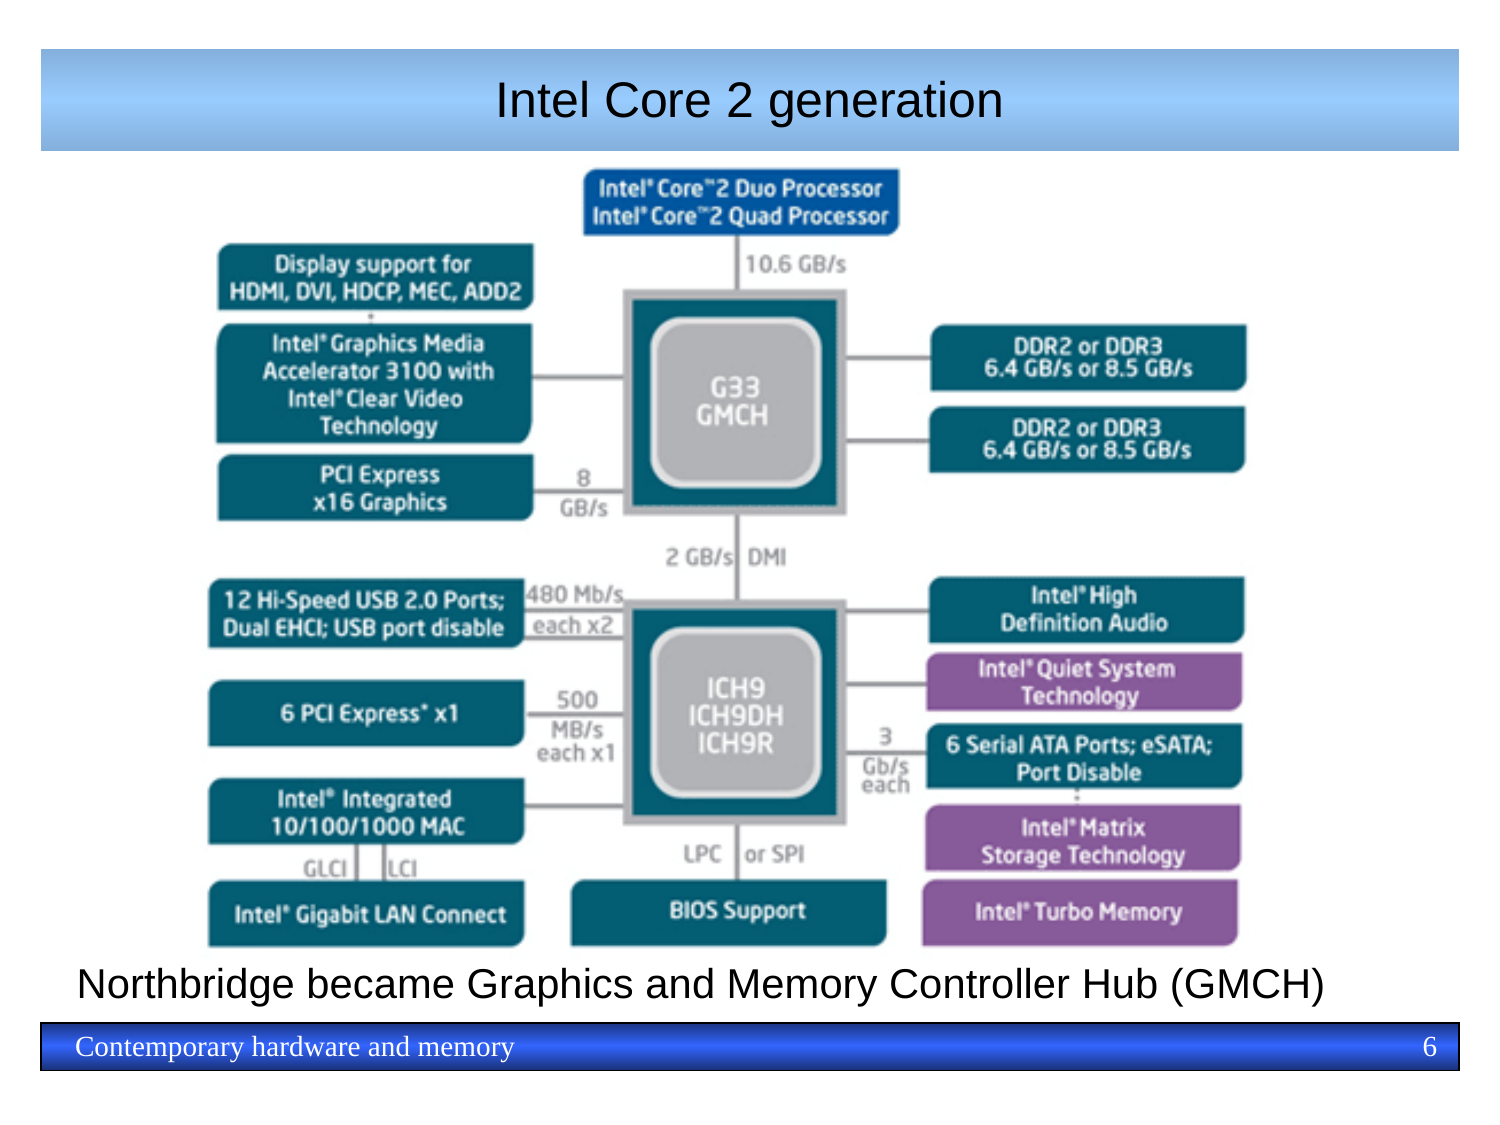

# Intel Core 2 generation
Northbridge became Graphics and Memory Controller Hub (GMCH)
Contemporary hardware and memory
6